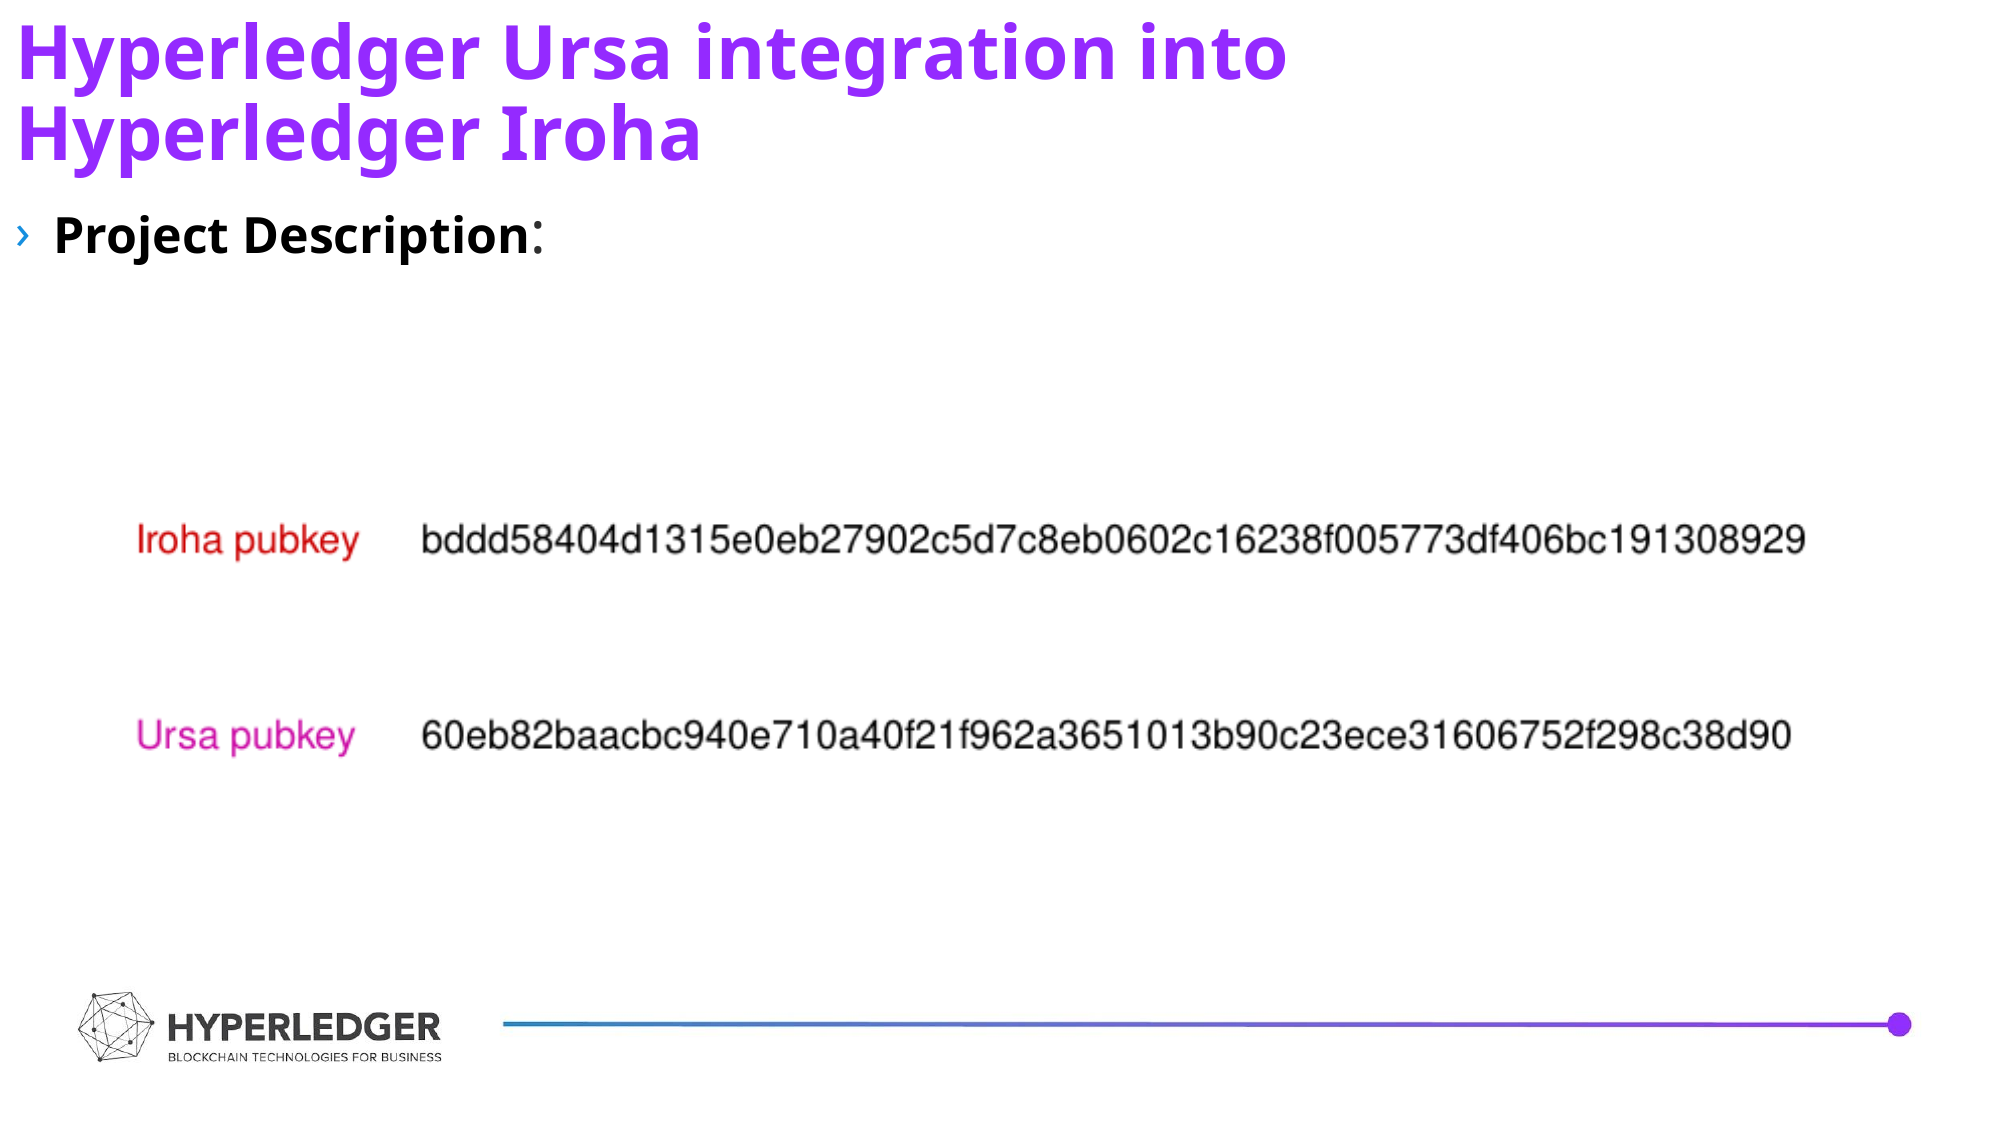

Hyperledger Ursa integration into Hyperledger Iroha
Project Description: